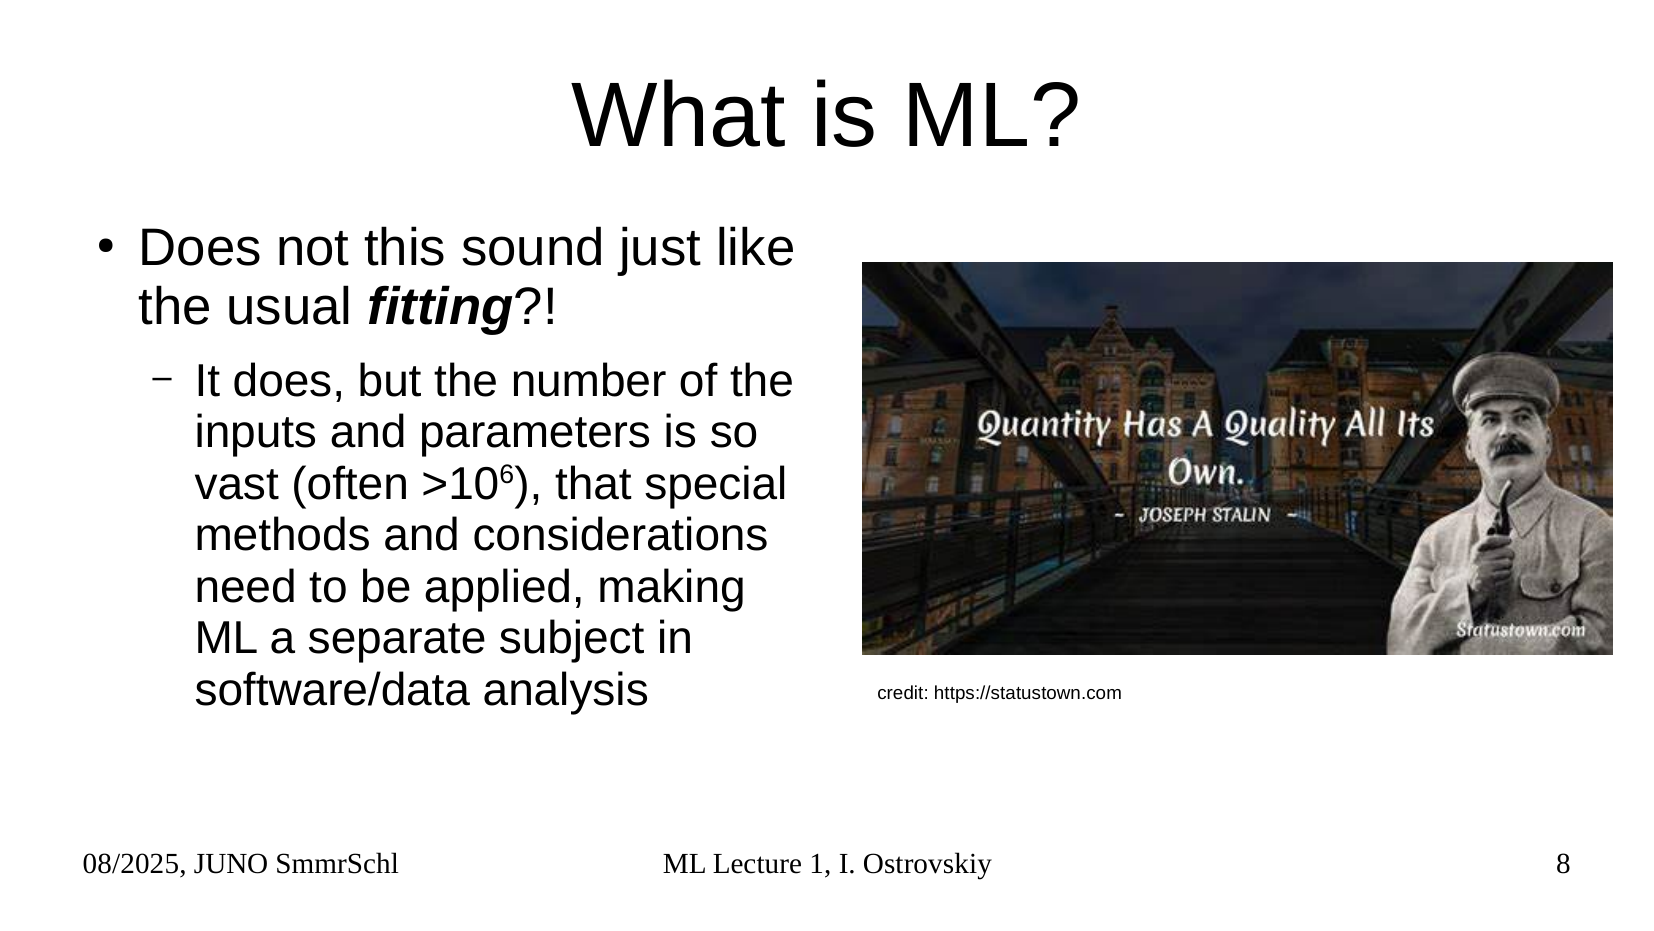

# What is ML?
Does not this sound just like the usual fitting?!
It does, but the number of the inputs and parameters is so vast (often >106), that special methods and considerations need to be applied, making ML a separate subject in software/data analysis
credit: https://statustown.com
08/2025, JUNO SmmrSchl
ML Lecture 1, I. Ostrovskiy
8